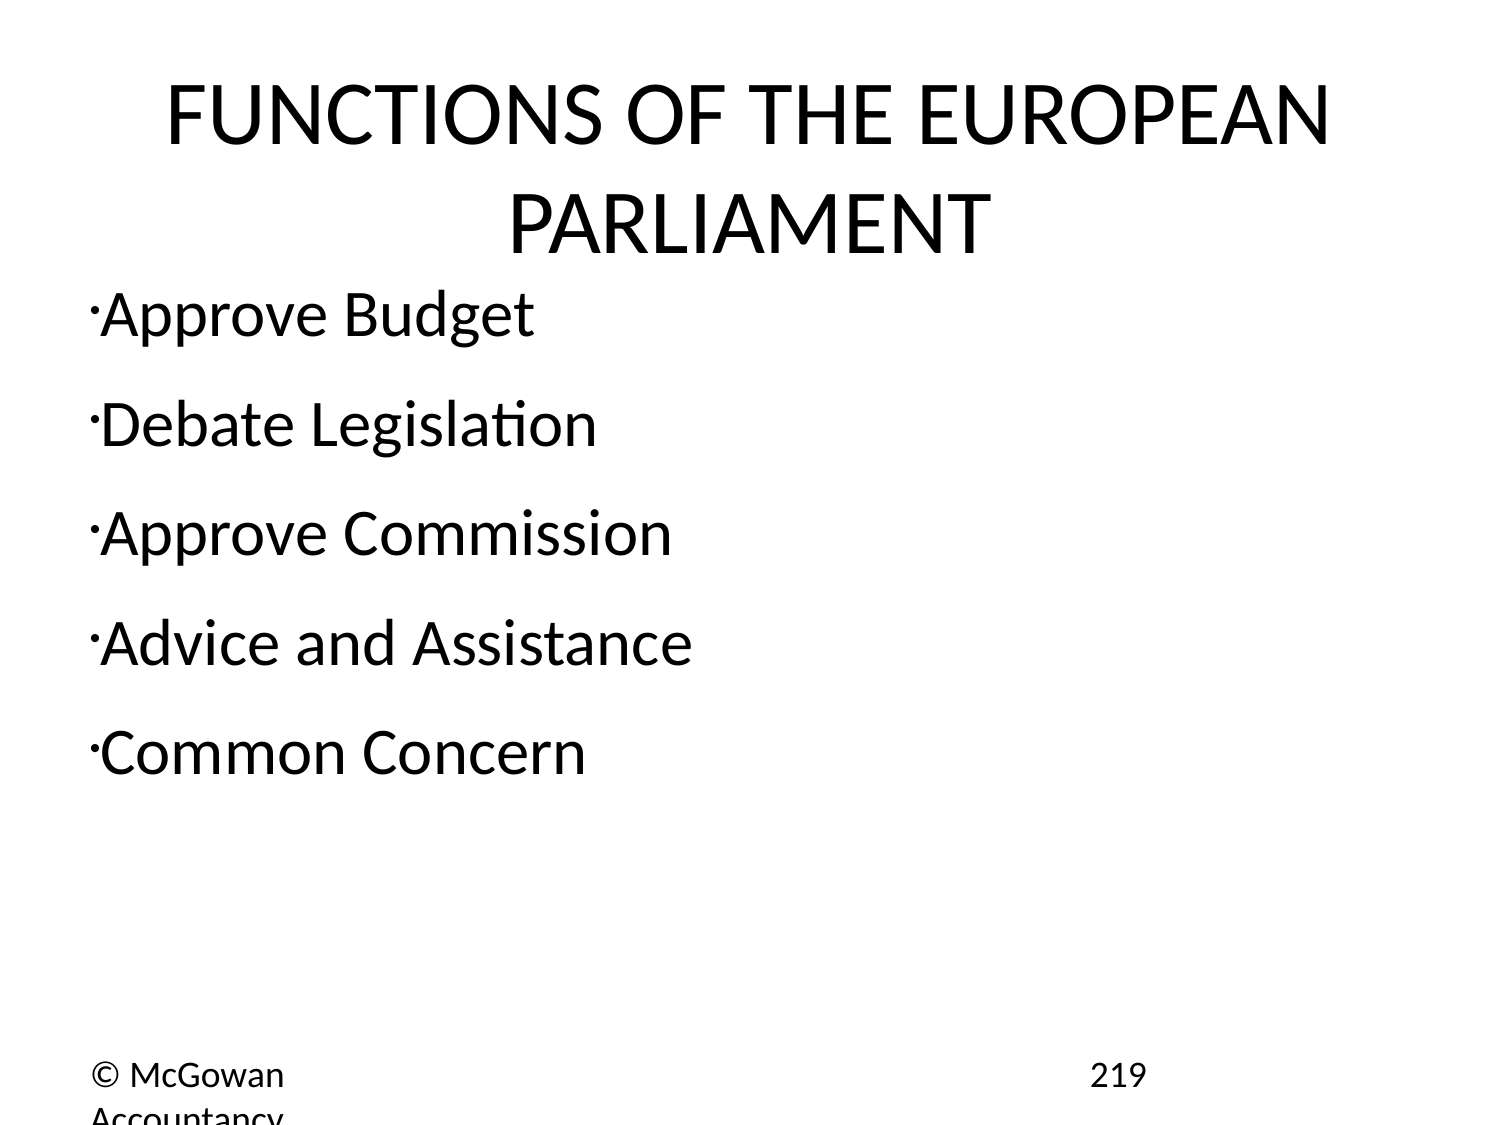

# FUNCTIONS OF THE EUROPEAN PARLIAMENT
Approve Budget
Debate Legislation
Approve Commission
Advice and Assistance
Common Concern
© McGowan Accountancy Services
219